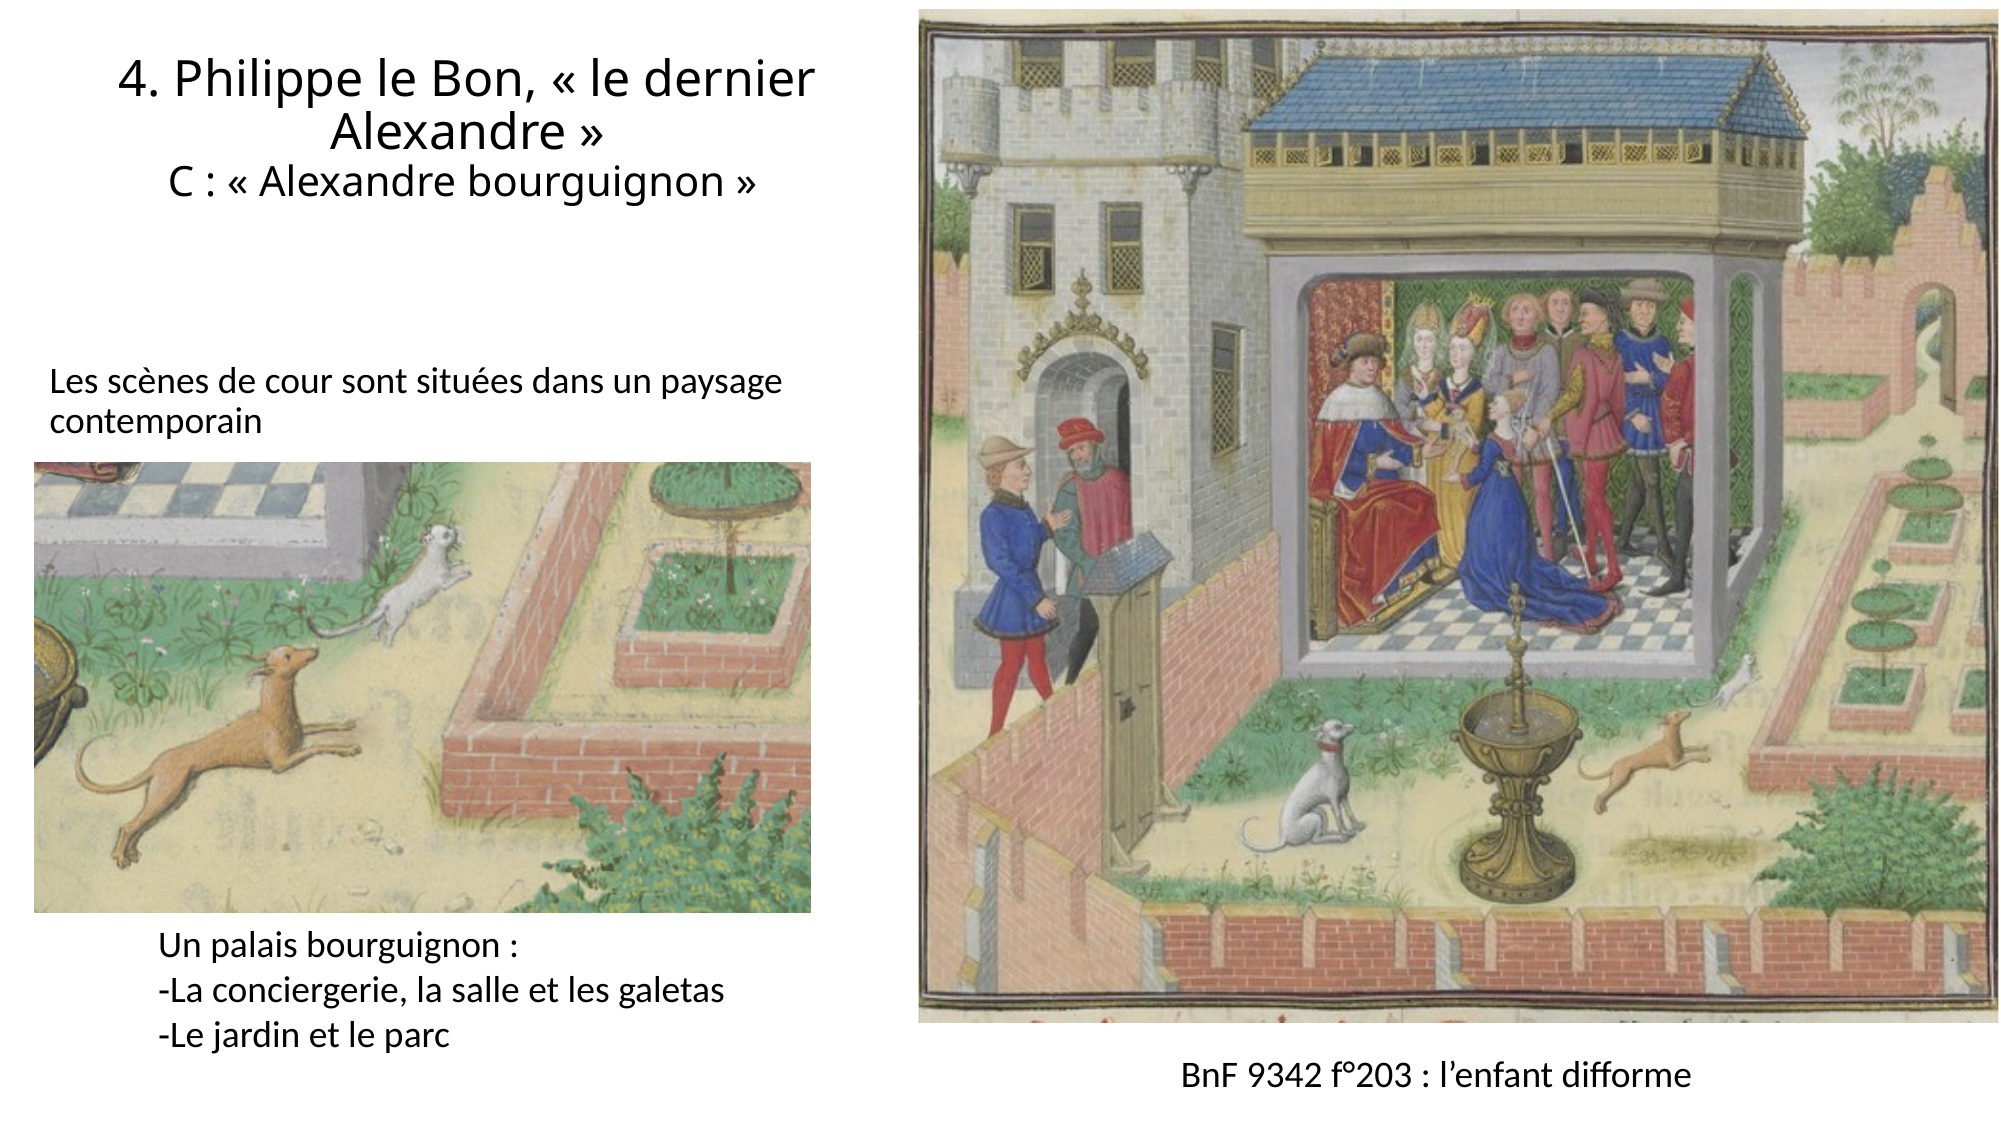

4. Philippe le Bon, « le dernier Alexandre »
C : « Alexandre bourguignon »
# Les scènes de cour sont situées dans un paysage contemporain
Un palais bourguignon :
La conciergerie, la salle et les galetas
Le jardin et le parc
BnF 9342 f°203 : l’enfant difforme